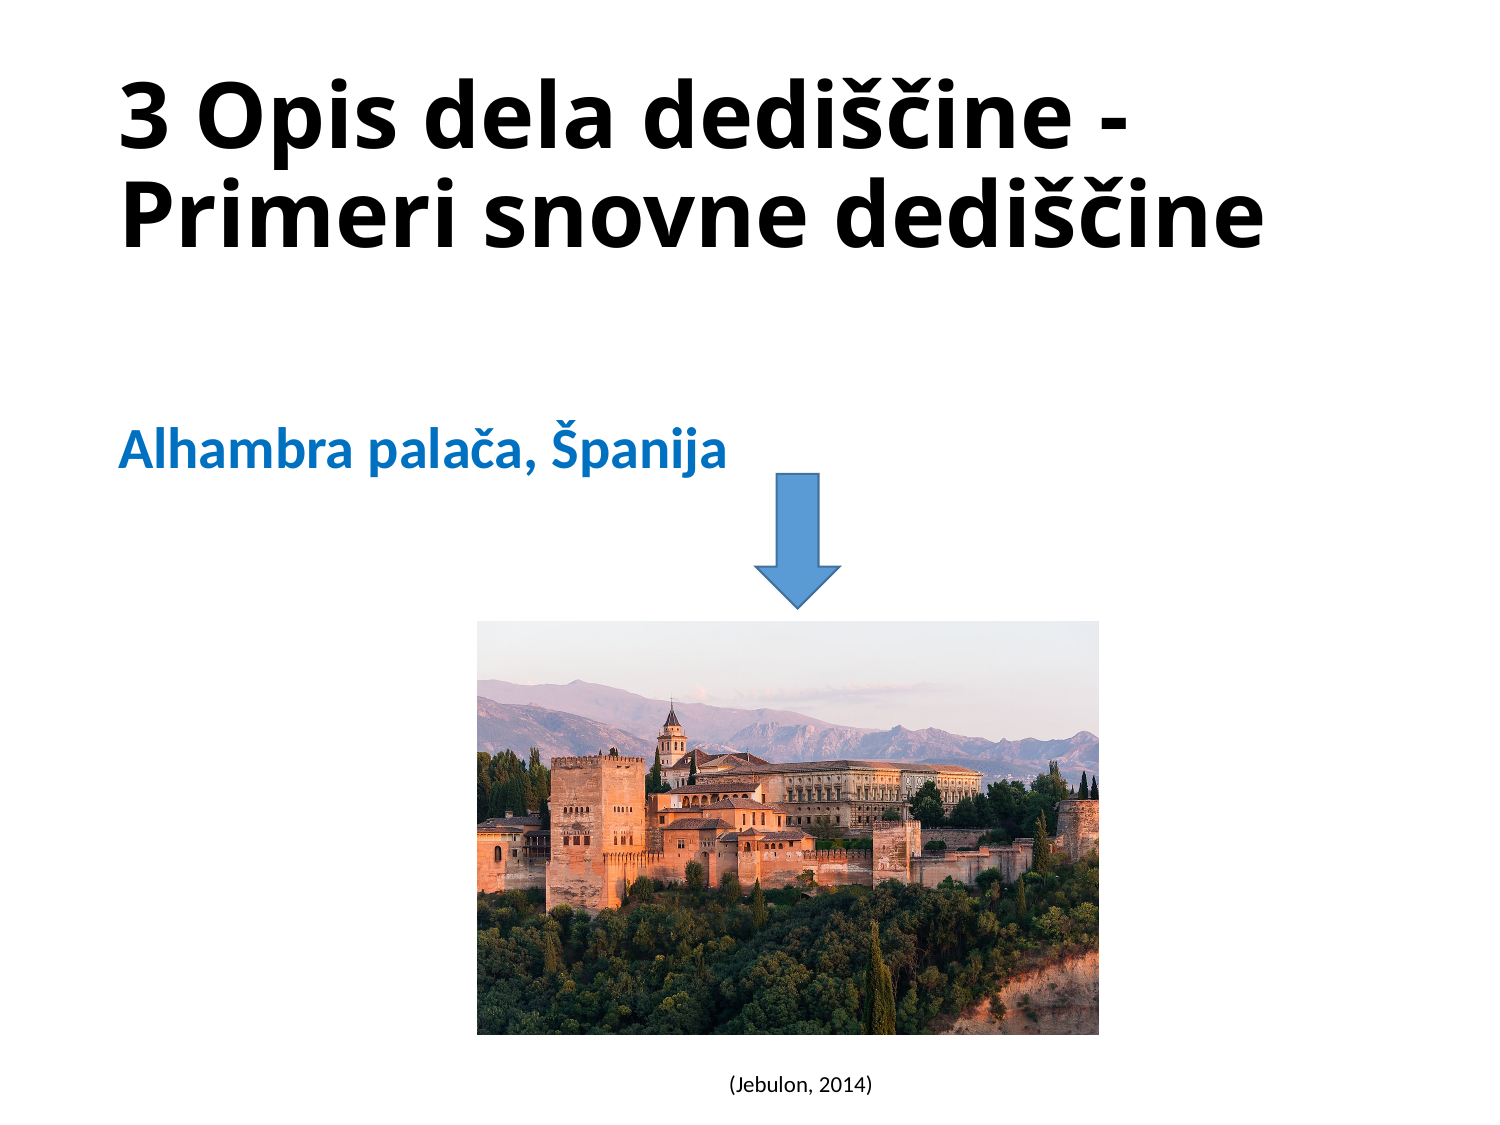

# 3 Opis dela dediščine - Primeri snovne dediščine
Alhambra palača, Španija
 (Jebulon, 2014)